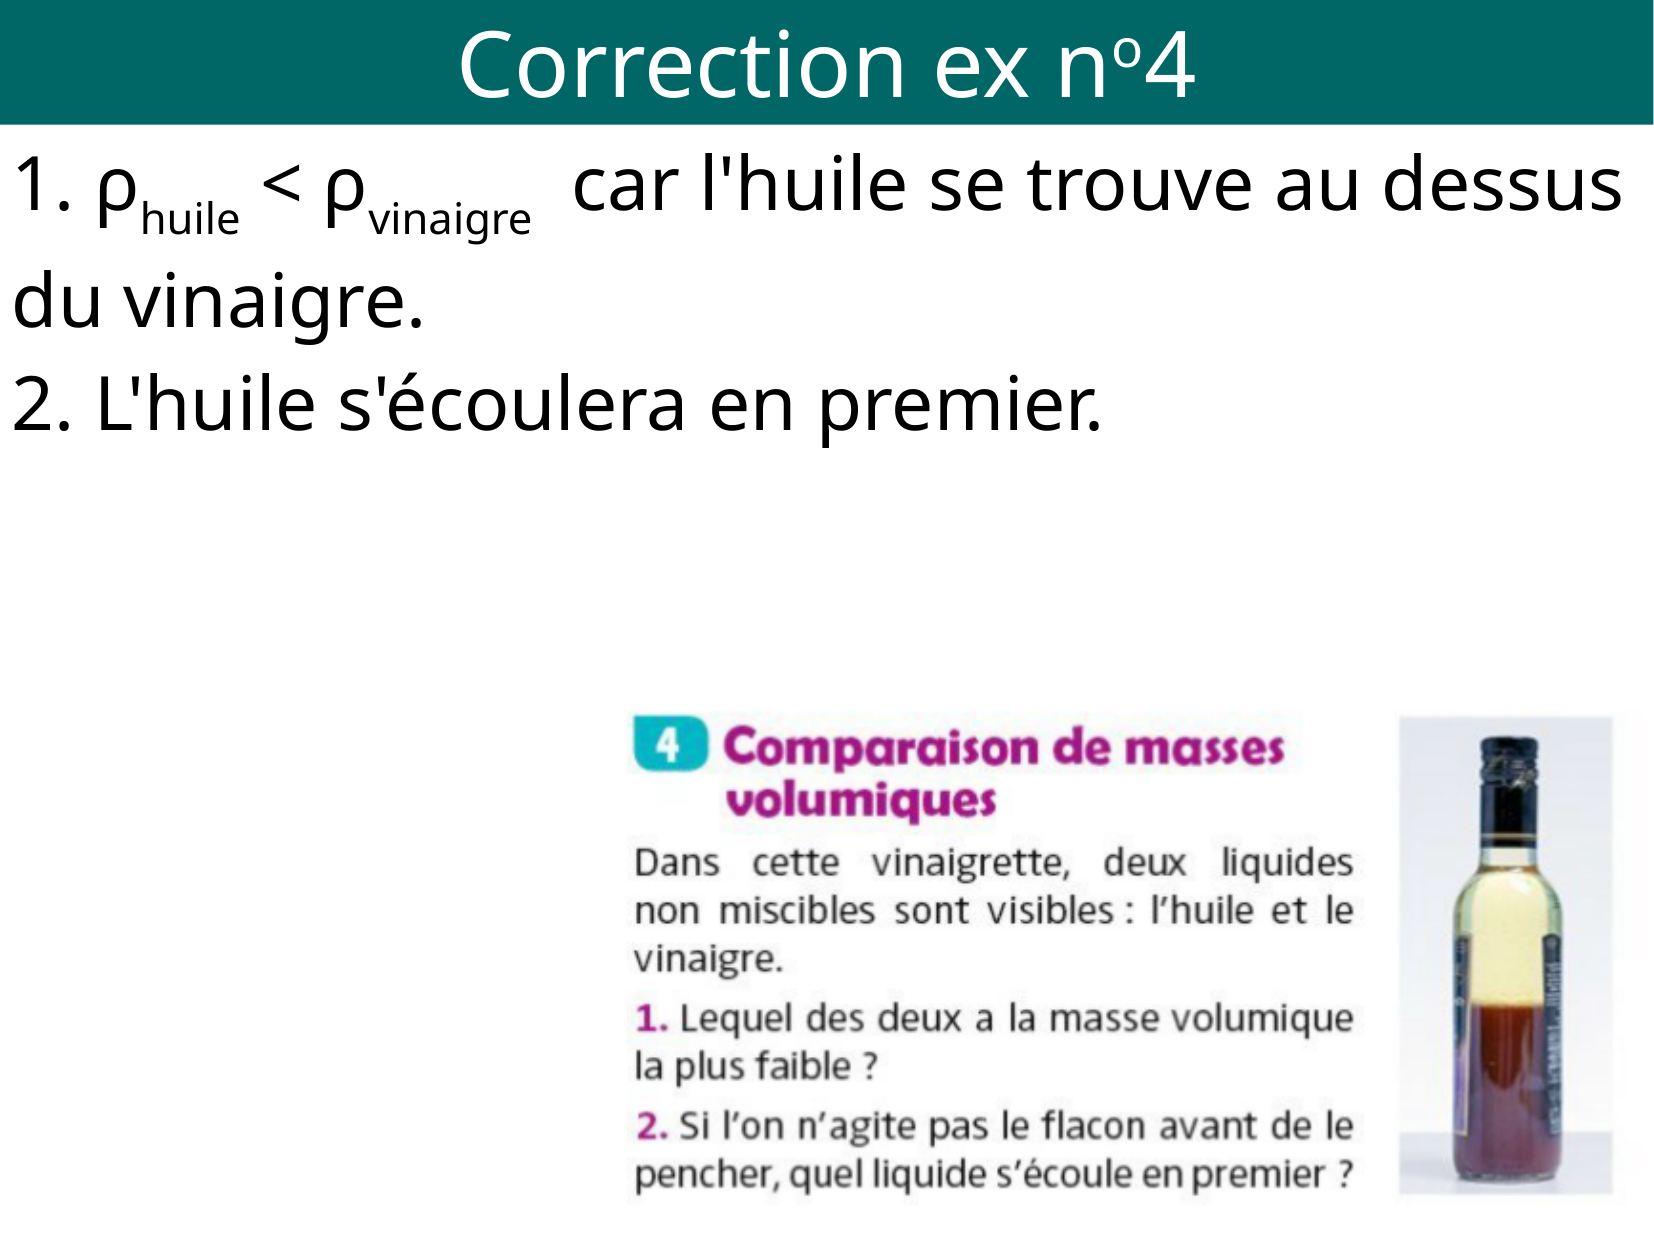

# Correction ex no4
1. ρhuile < ρvinaigre car l'huile se trouve au dessus du vinaigre.
2. L'huile s'écoulera en premier.